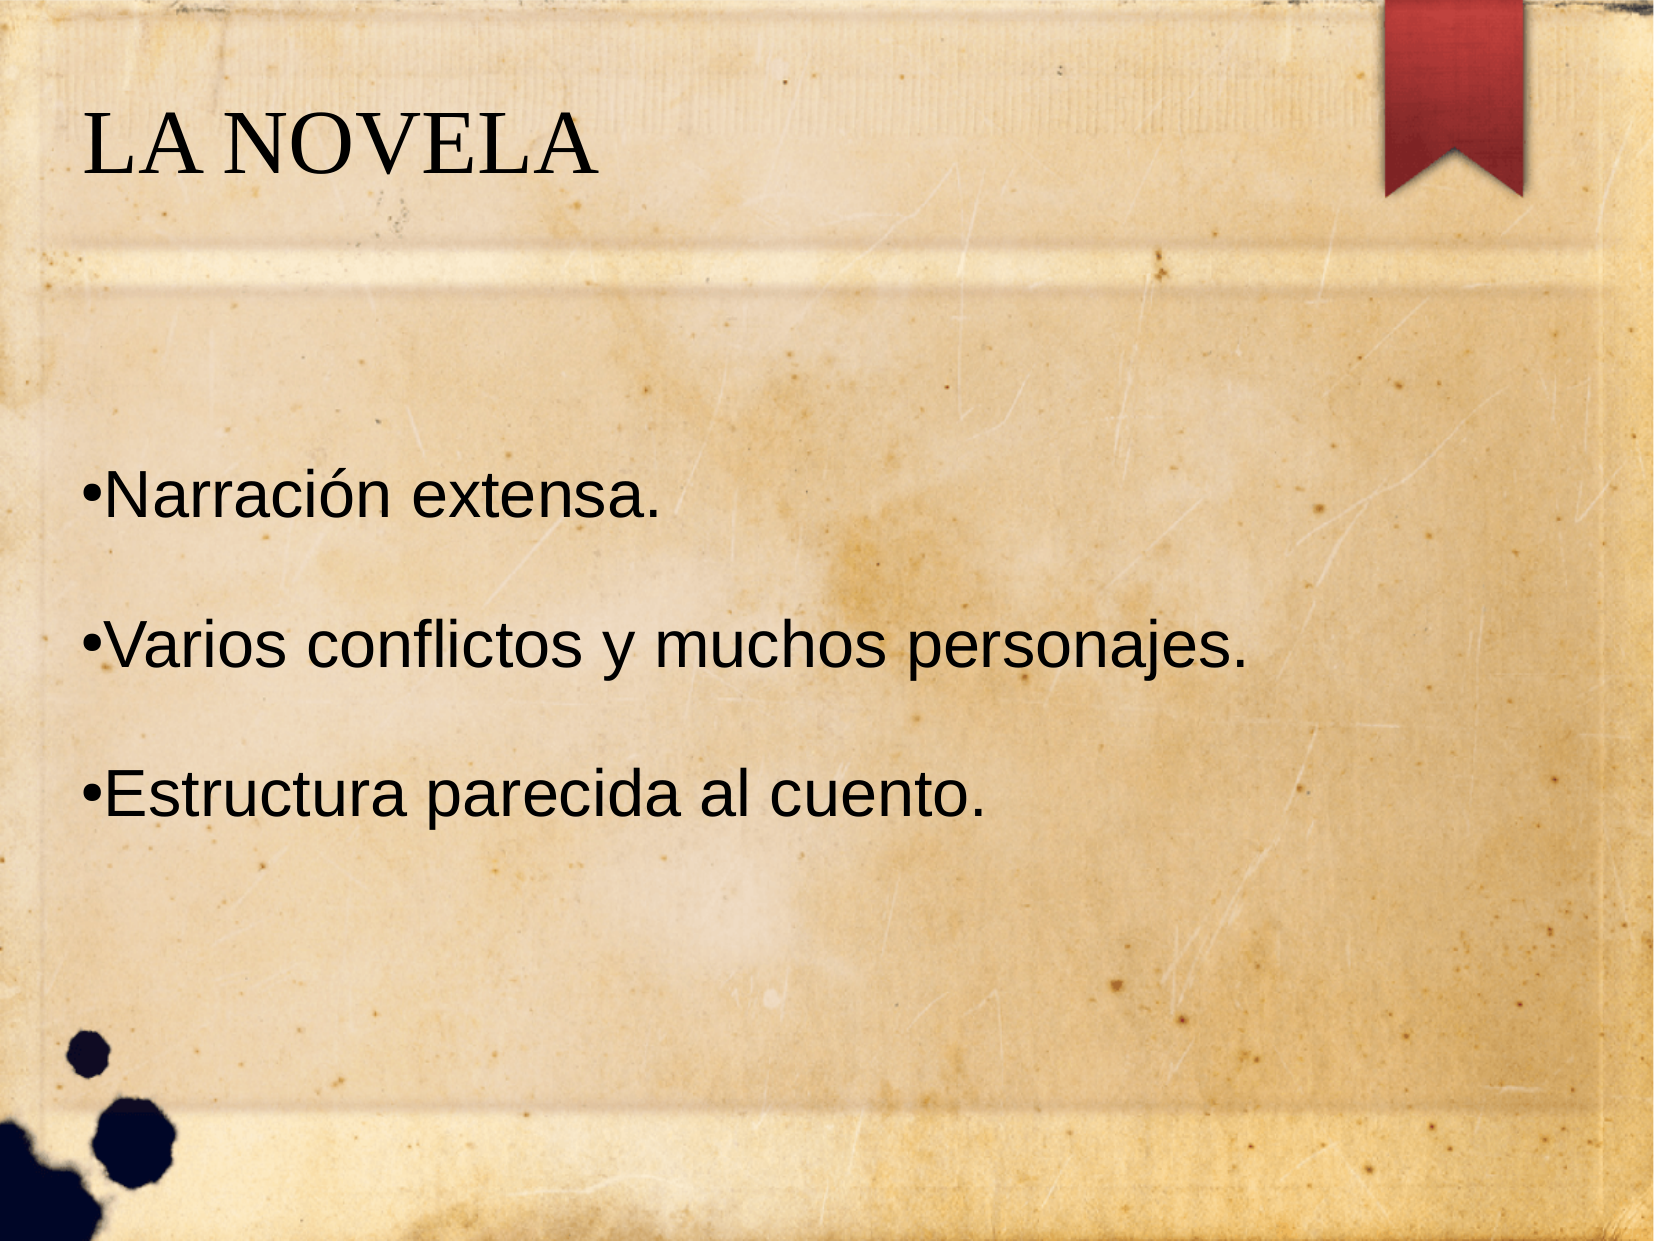

# LA NOVELA
Narración extensa.
Varios conflictos y muchos personajes.
Estructura parecida al cuento.